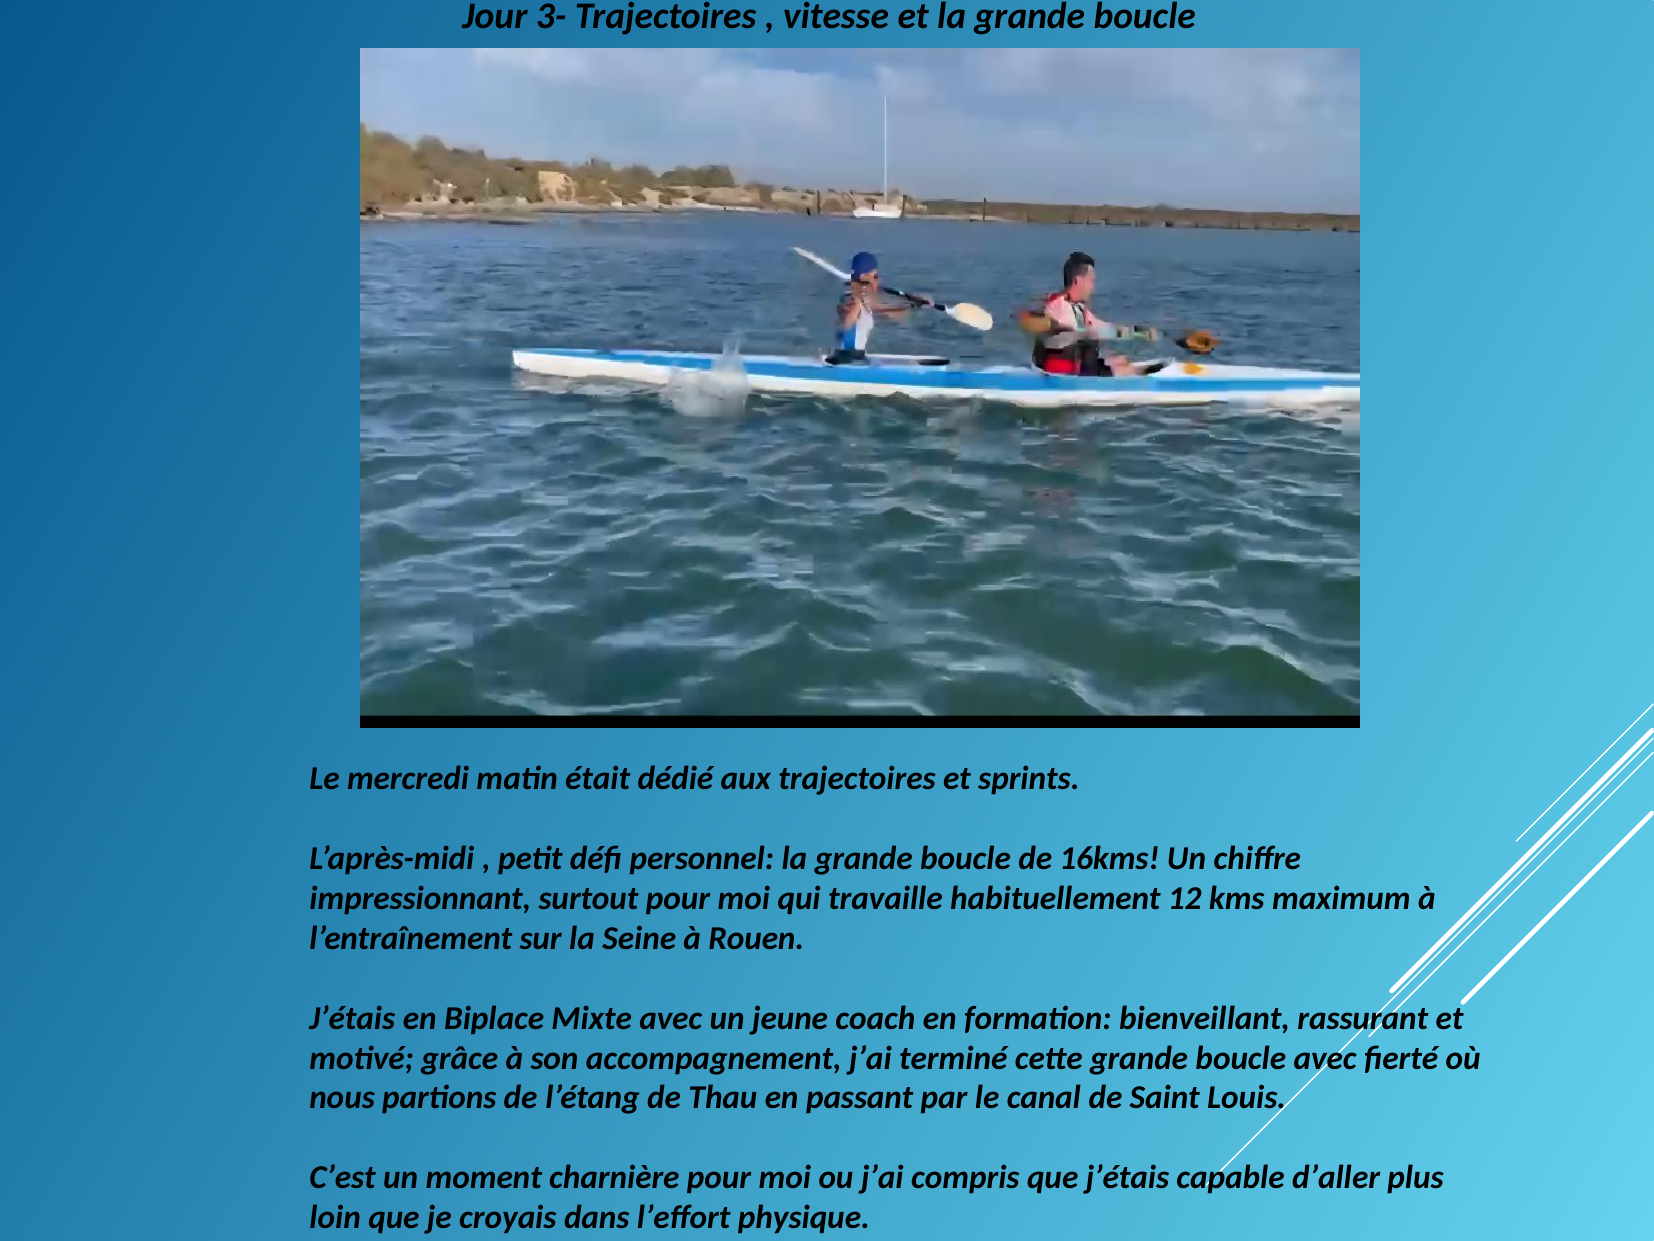

Jour 3- Trajectoires , vitesse et la grande boucle
Le mercredi matin était dédié aux trajectoires et sprints.
L’après-midi , petit défi personnel: la grande boucle de 16kms! Un chiffre impressionnant, surtout pour moi qui travaille habituellement 12 kms maximum à l’entraînement sur la Seine à Rouen.
J’étais en Biplace Mixte avec un jeune coach en formation: bienveillant, rassurant et motivé; grâce à son accompagnement, j’ai terminé cette grande boucle avec fierté où nous partions de l’étang de Thau en passant par le canal de Saint Louis.
C’est un moment charnière pour moi ou j’ai compris que j’étais capable d’aller plus loin que je croyais dans l’effort physique.